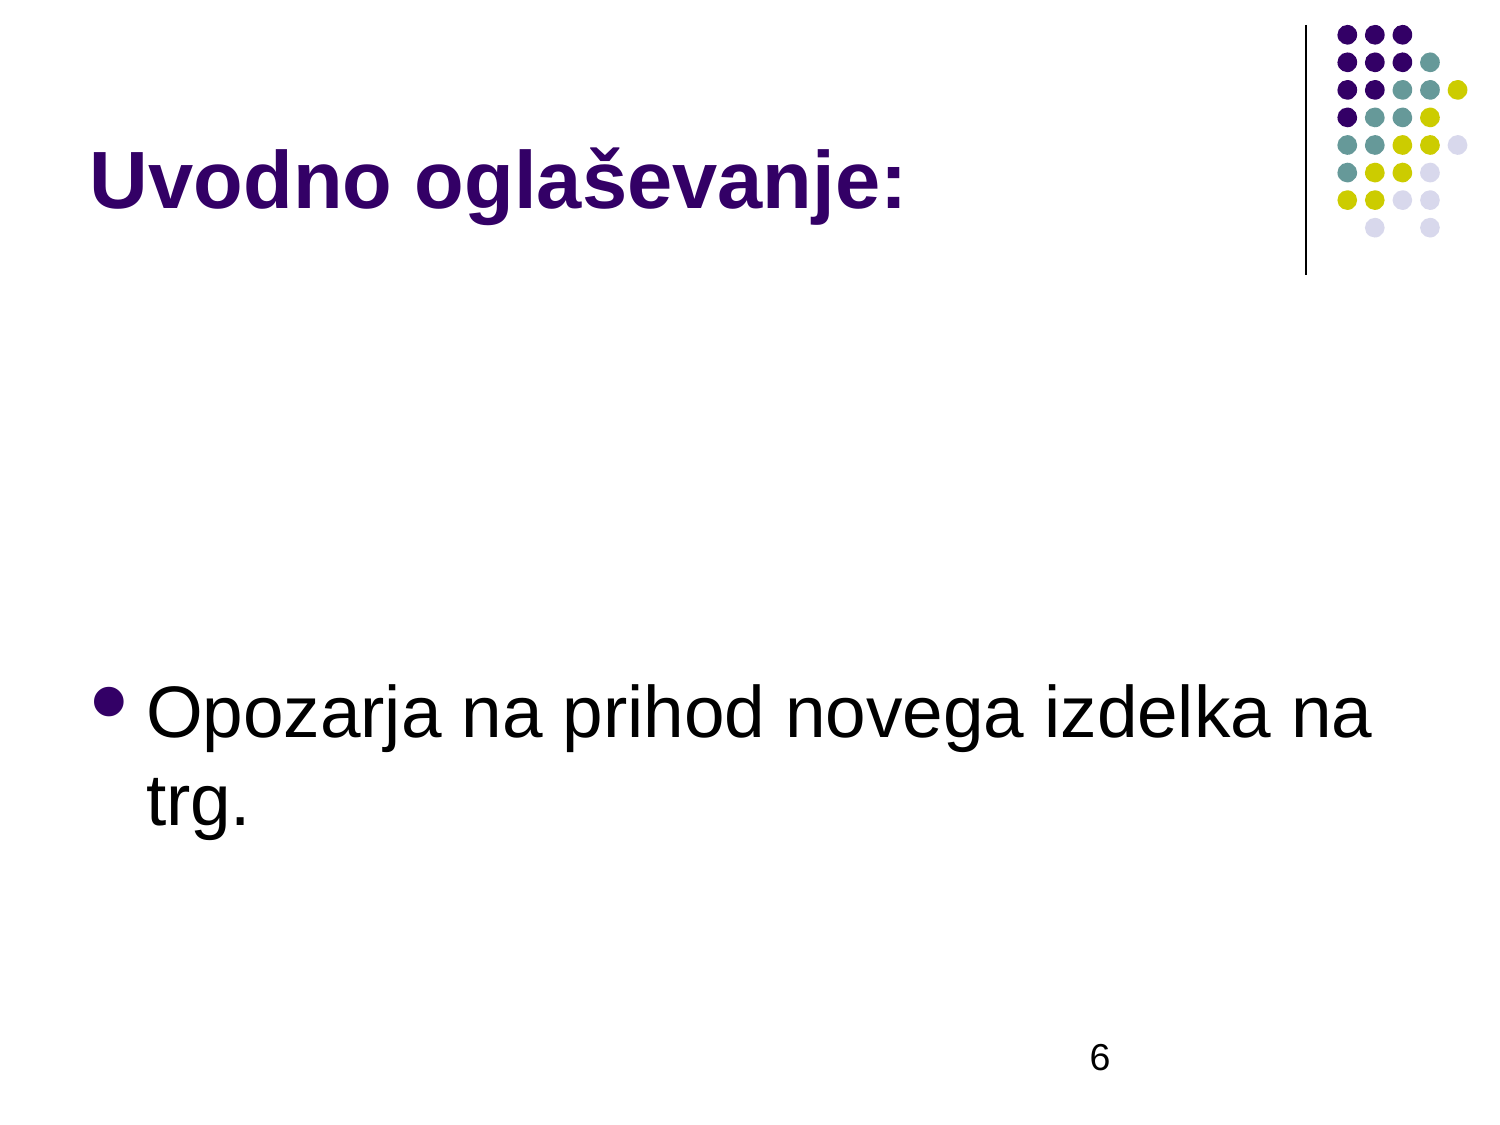

# Uvodno oglaševanje:
Opozarja na prihod novega izdelka na trg.
6